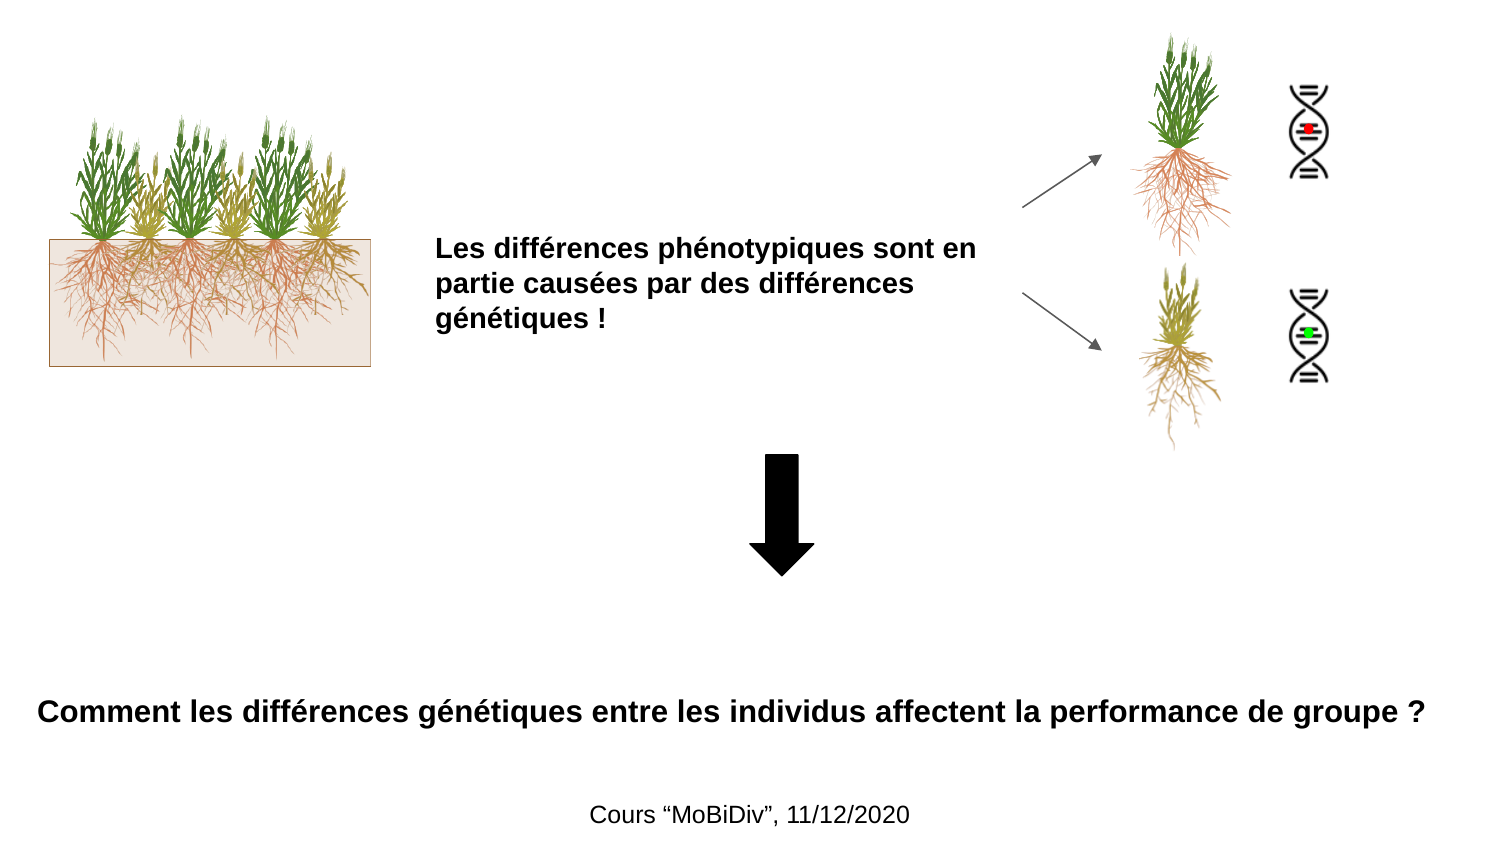

# Les différences phénotypiques sont en partie causées par des différences génétiques !
Comment les différences génétiques entre les individus affectent la performance de groupe ?